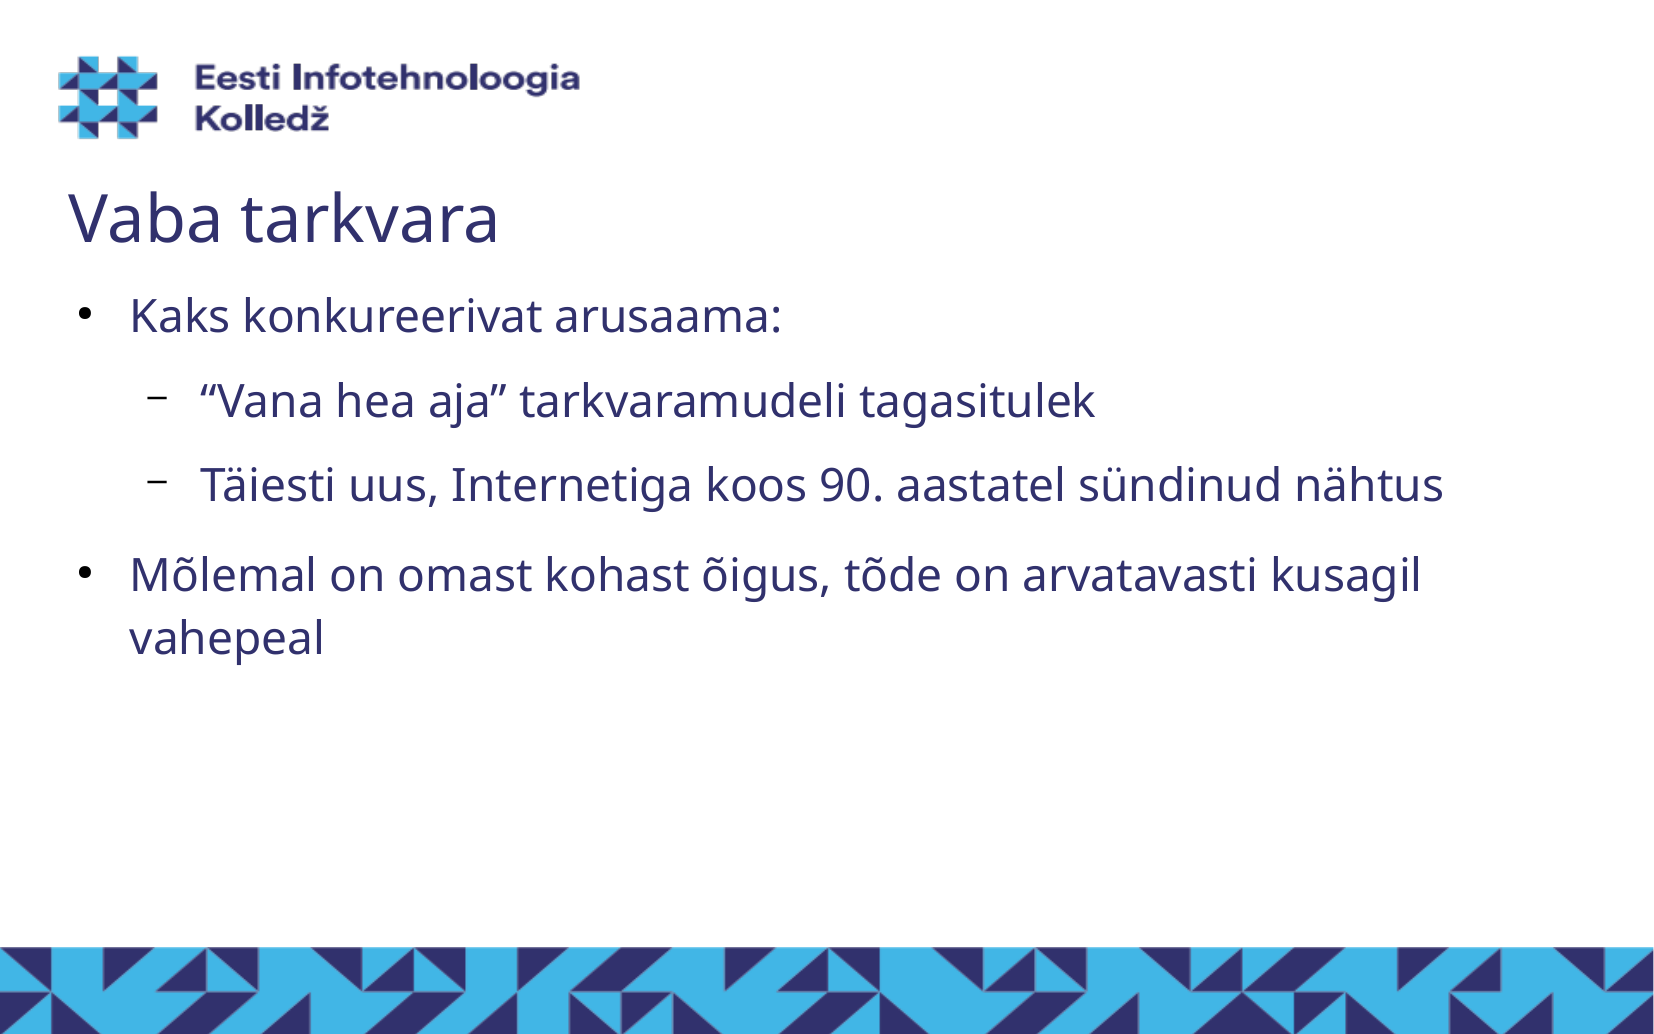

# Vaba tarkvara
Kaks konkureerivat arusaama:
“Vana hea aja” tarkvaramudeli tagasitulek
Täiesti uus, Internetiga koos 90. aastatel sündinud nähtus
Mõlemal on omast kohast õigus, tõde on arvatavasti kusagil vahepeal